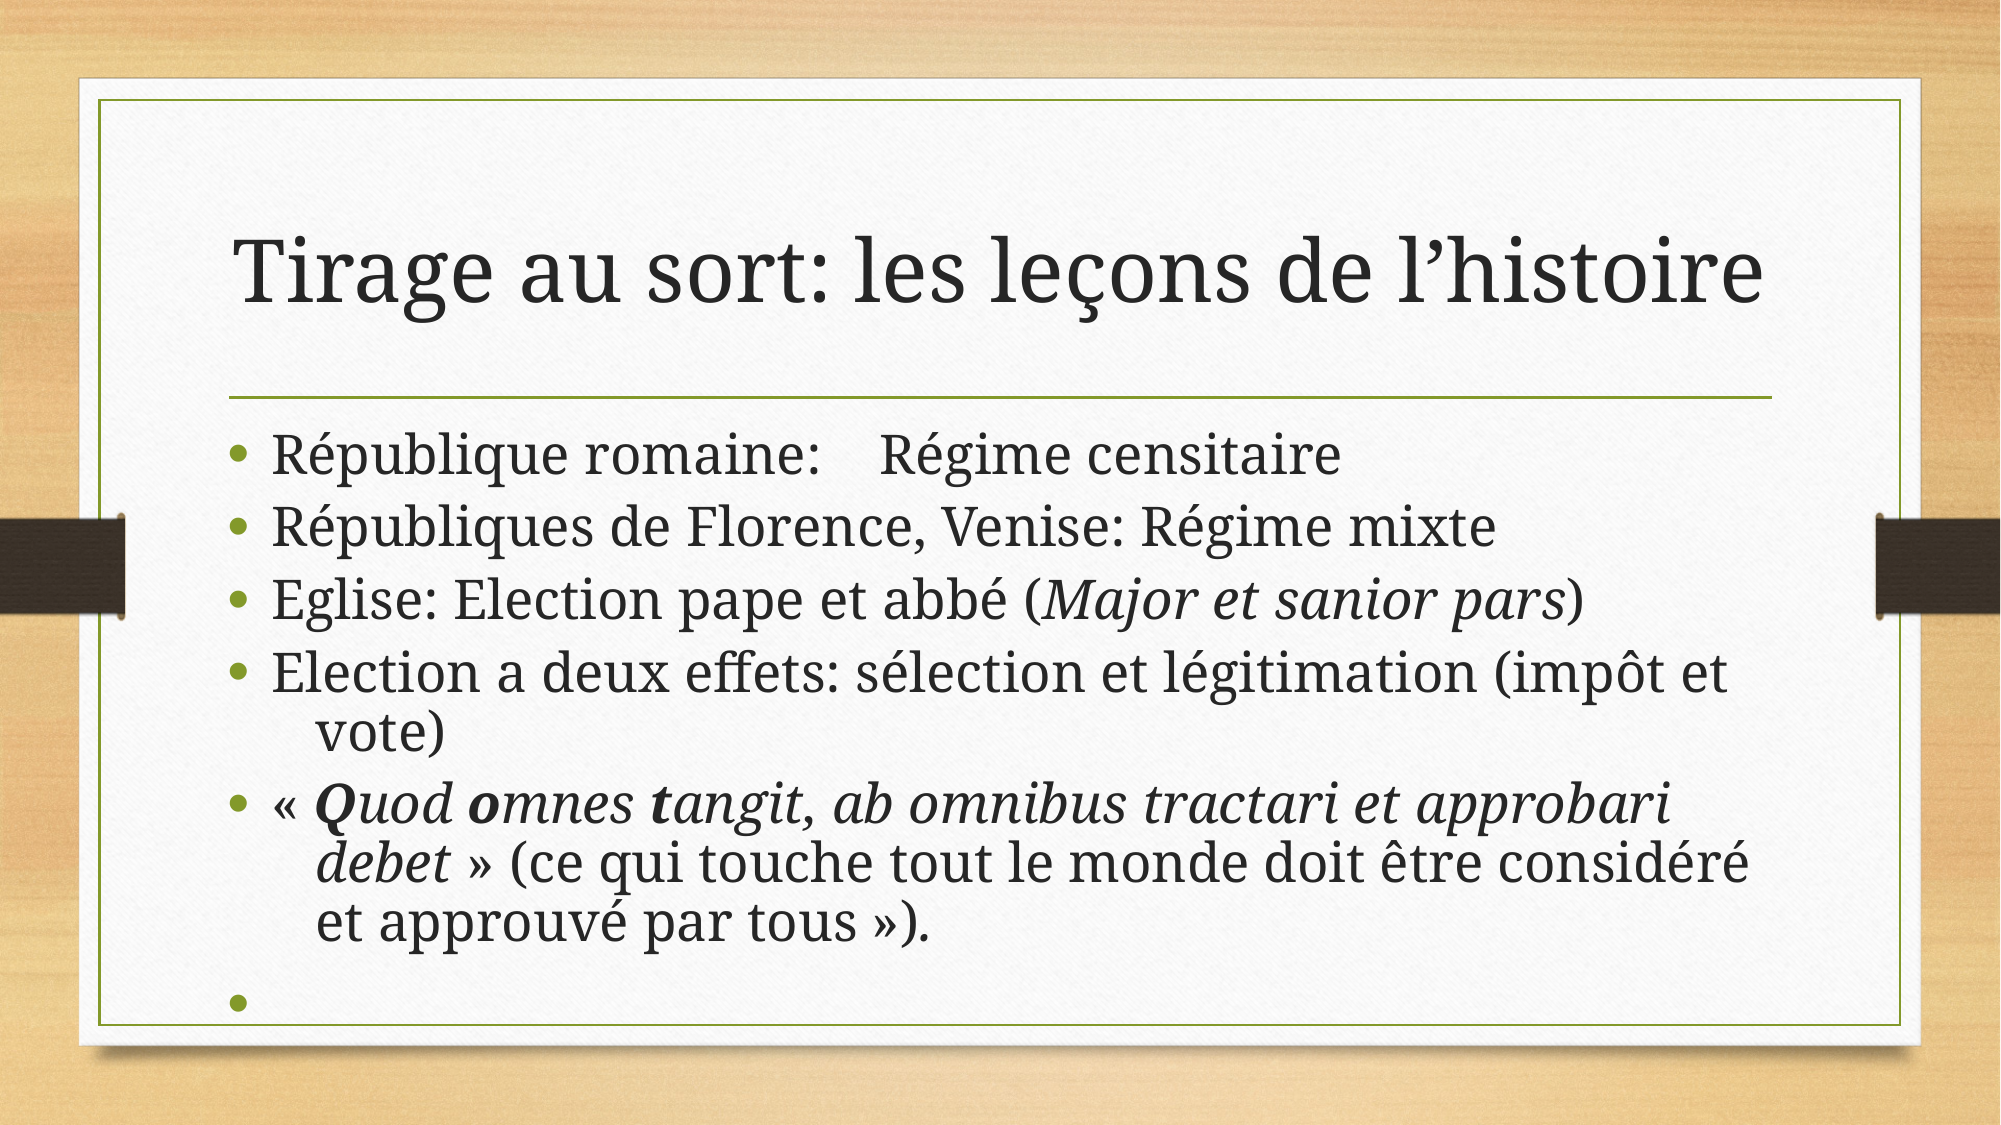

# Tirage au sort: les leçons de l’histoire
République romaine: 	Régime censitaire
Républiques de Florence, Venise: Régime mixte
Eglise: Election pape et abbé (Major et sanior pars)
Election a deux effets: sélection et légitimation (impôt et vote)
« Quod omnes tangit, ab omnibus tractari et approbari debet » (ce qui touche tout le monde doit être considéré et approuvé par tous »).